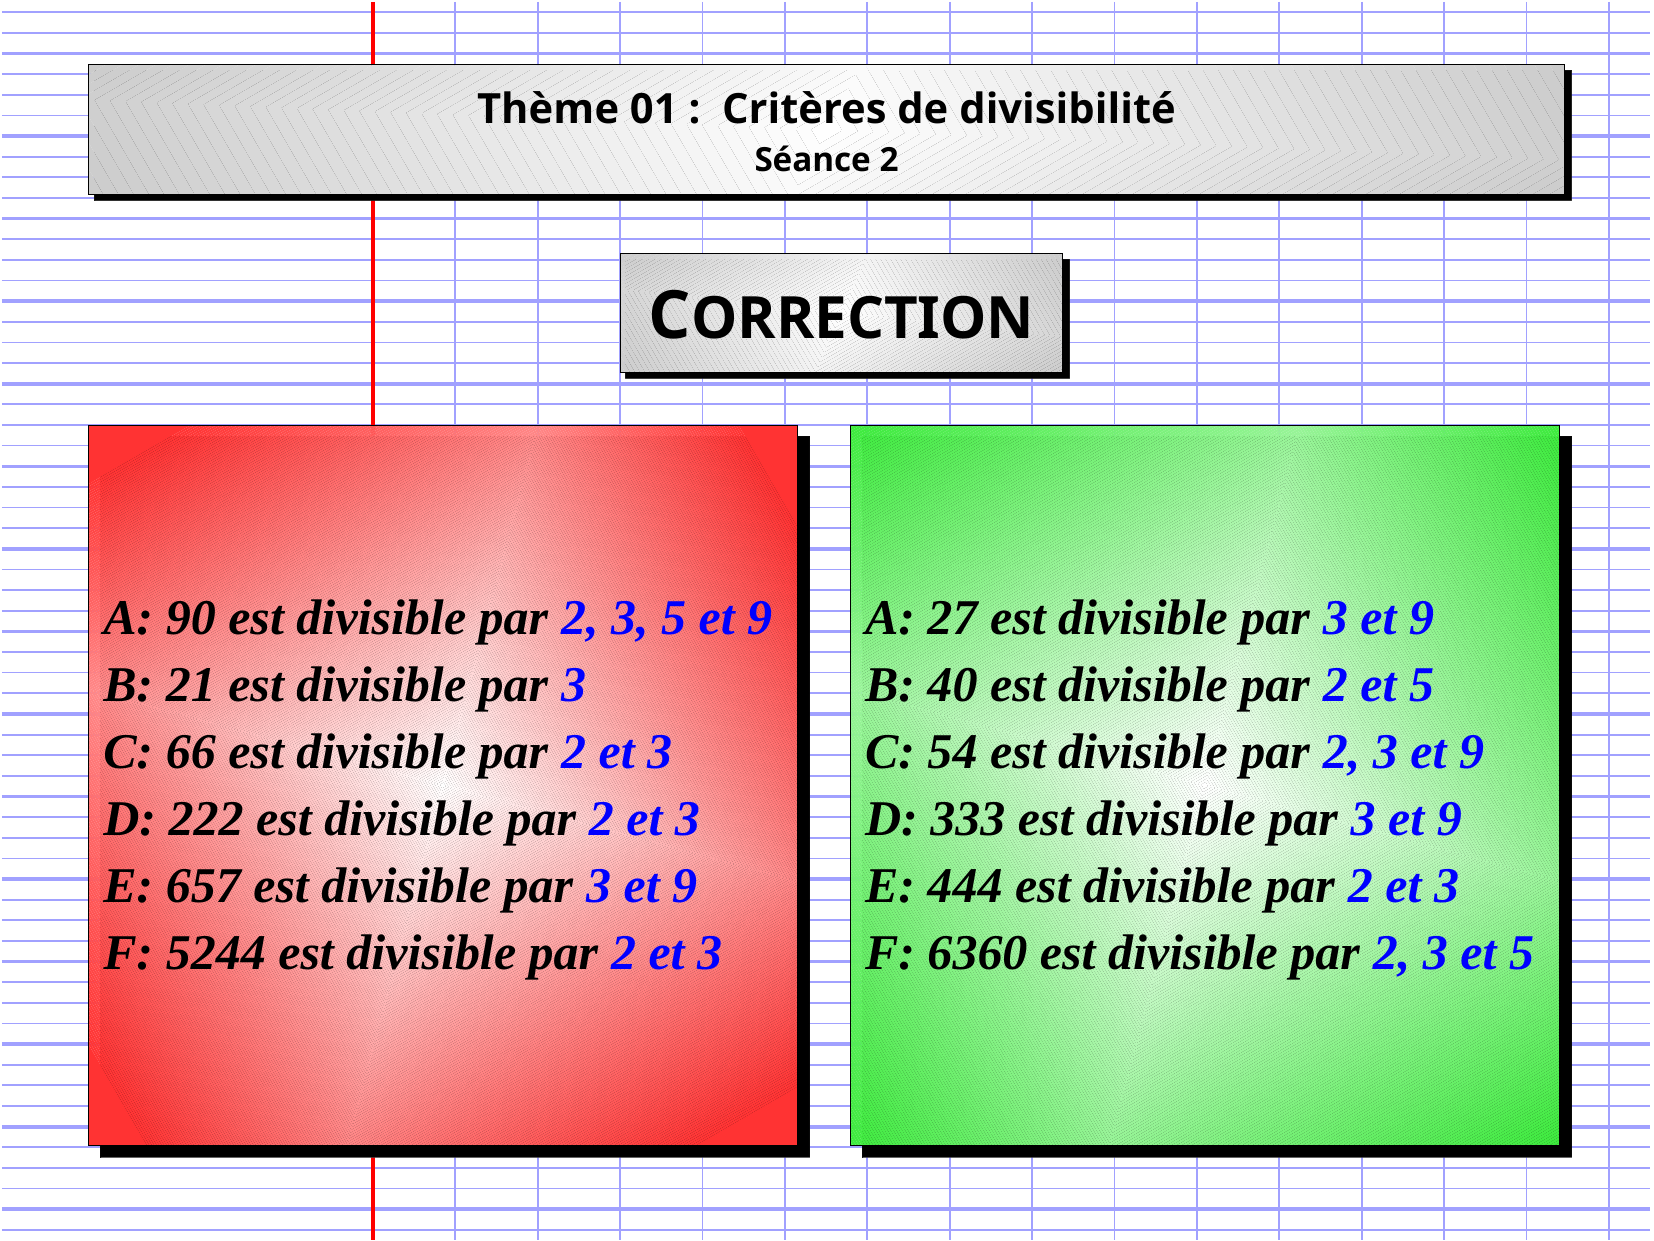

Thème 01 : Critères de divisibilité
Séance 2
CORRECTION
A: 90 est divisible par 2, 3, 5 et 9
B: 21 est divisible par 3
C: 66 est divisible par 2 et 3
D: 222 est divisible par 2 et 3
E: 657 est divisible par 3 et 9
F: 5244 est divisible par 2 et 3
A: 27 est divisible par 3 et 9
B: 40 est divisible par 2 et 5
C: 54 est divisible par 2, 3 et 9
D: 333 est divisible par 3 et 9
E: 444 est divisible par 2 et 3
F: 6360 est divisible par 2, 3 et 5